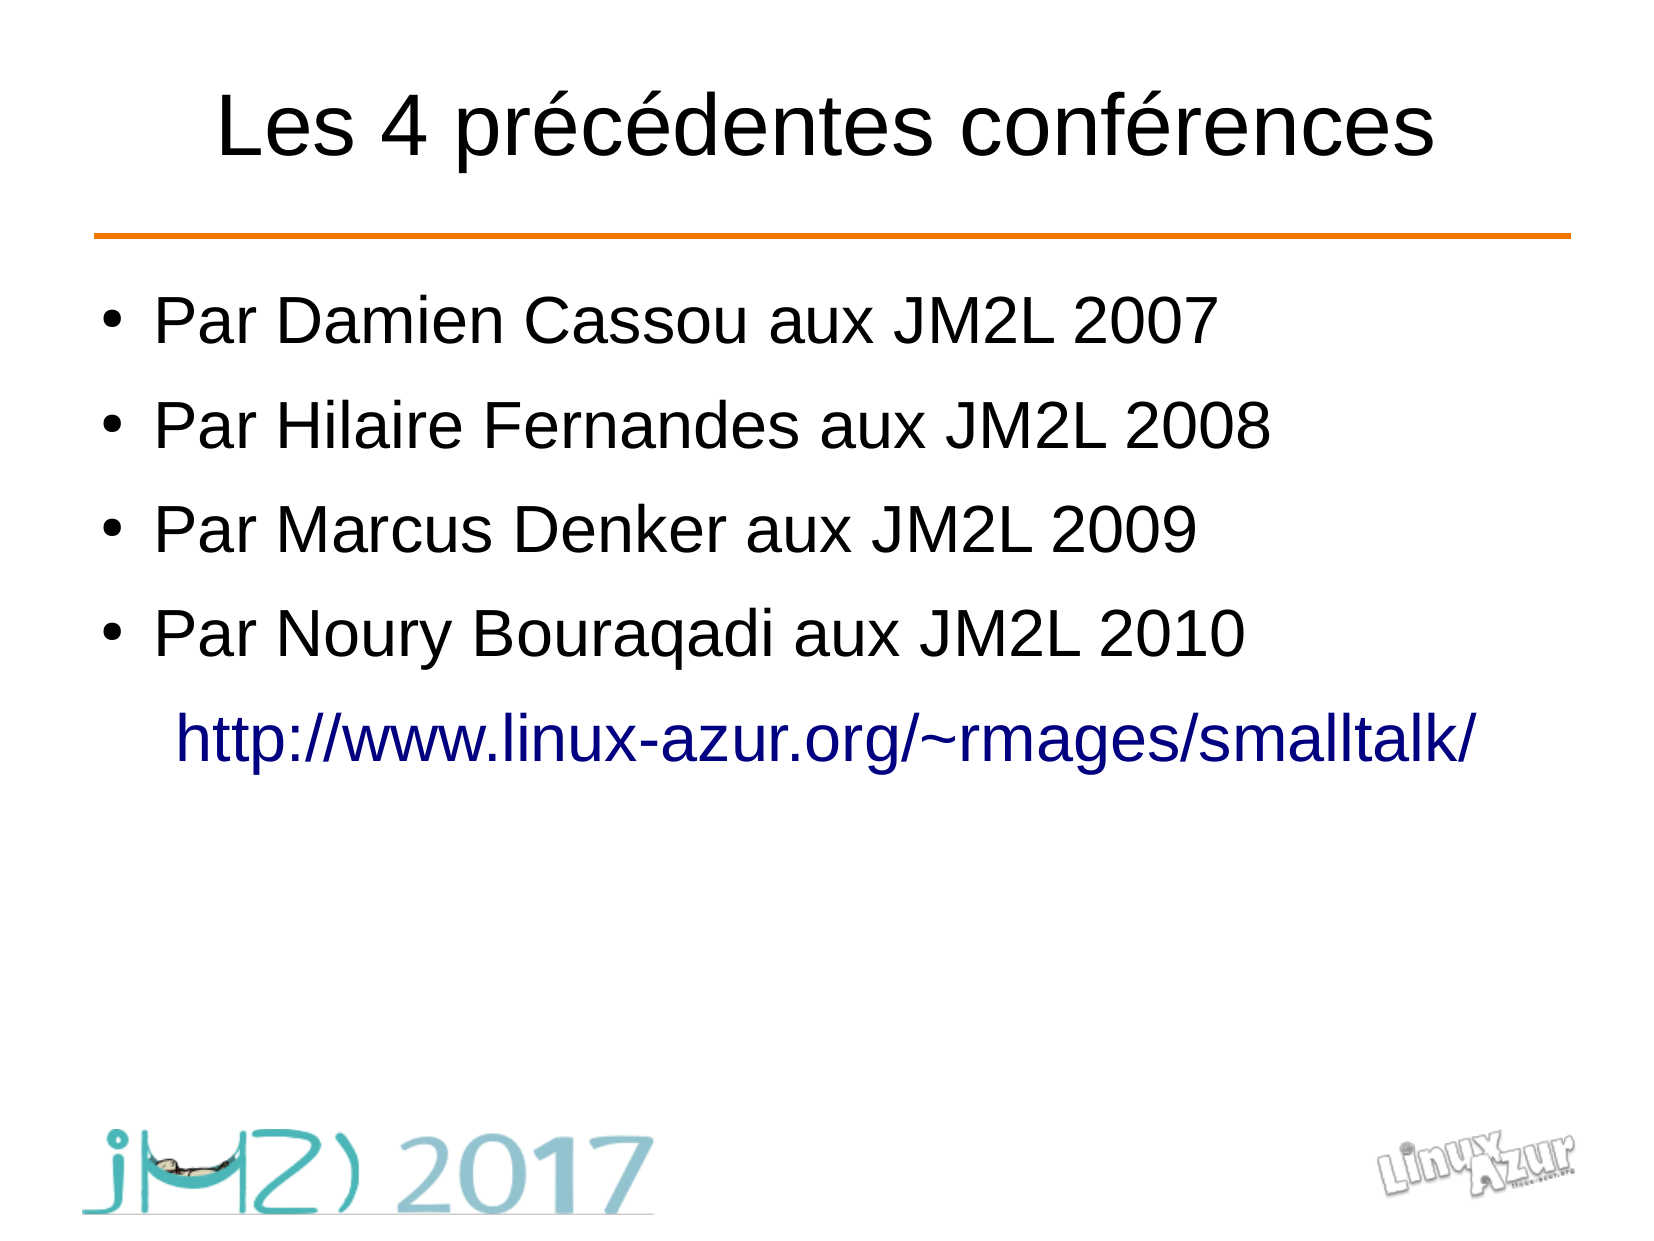

# Les 4 précédentes conférences
Par Damien Cassou aux JM2L 2007
Par Hilaire Fernandes aux JM2L 2008
Par Marcus Denker aux JM2L 2009
Par Noury Bouraqadi aux JM2L 2010
http://www.linux-azur.org/~rmages/smalltalk/